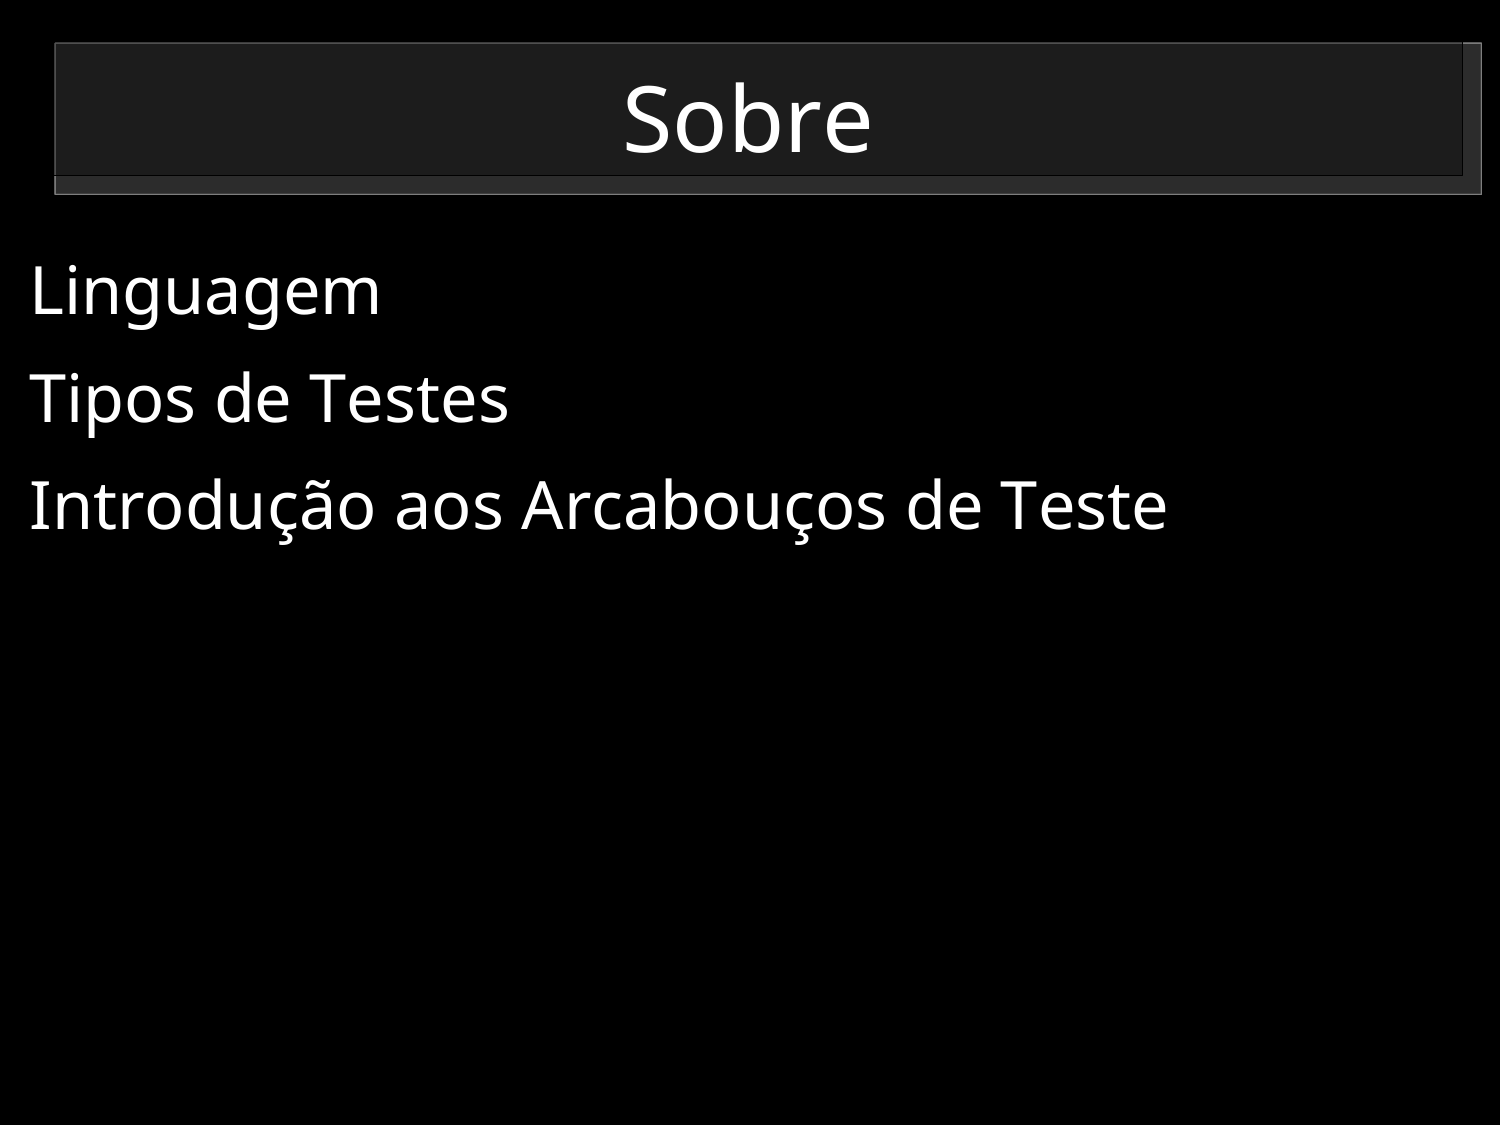

# Sobre
Linguagem
Tipos de Testes
Introdução aos Arcabouços de Teste